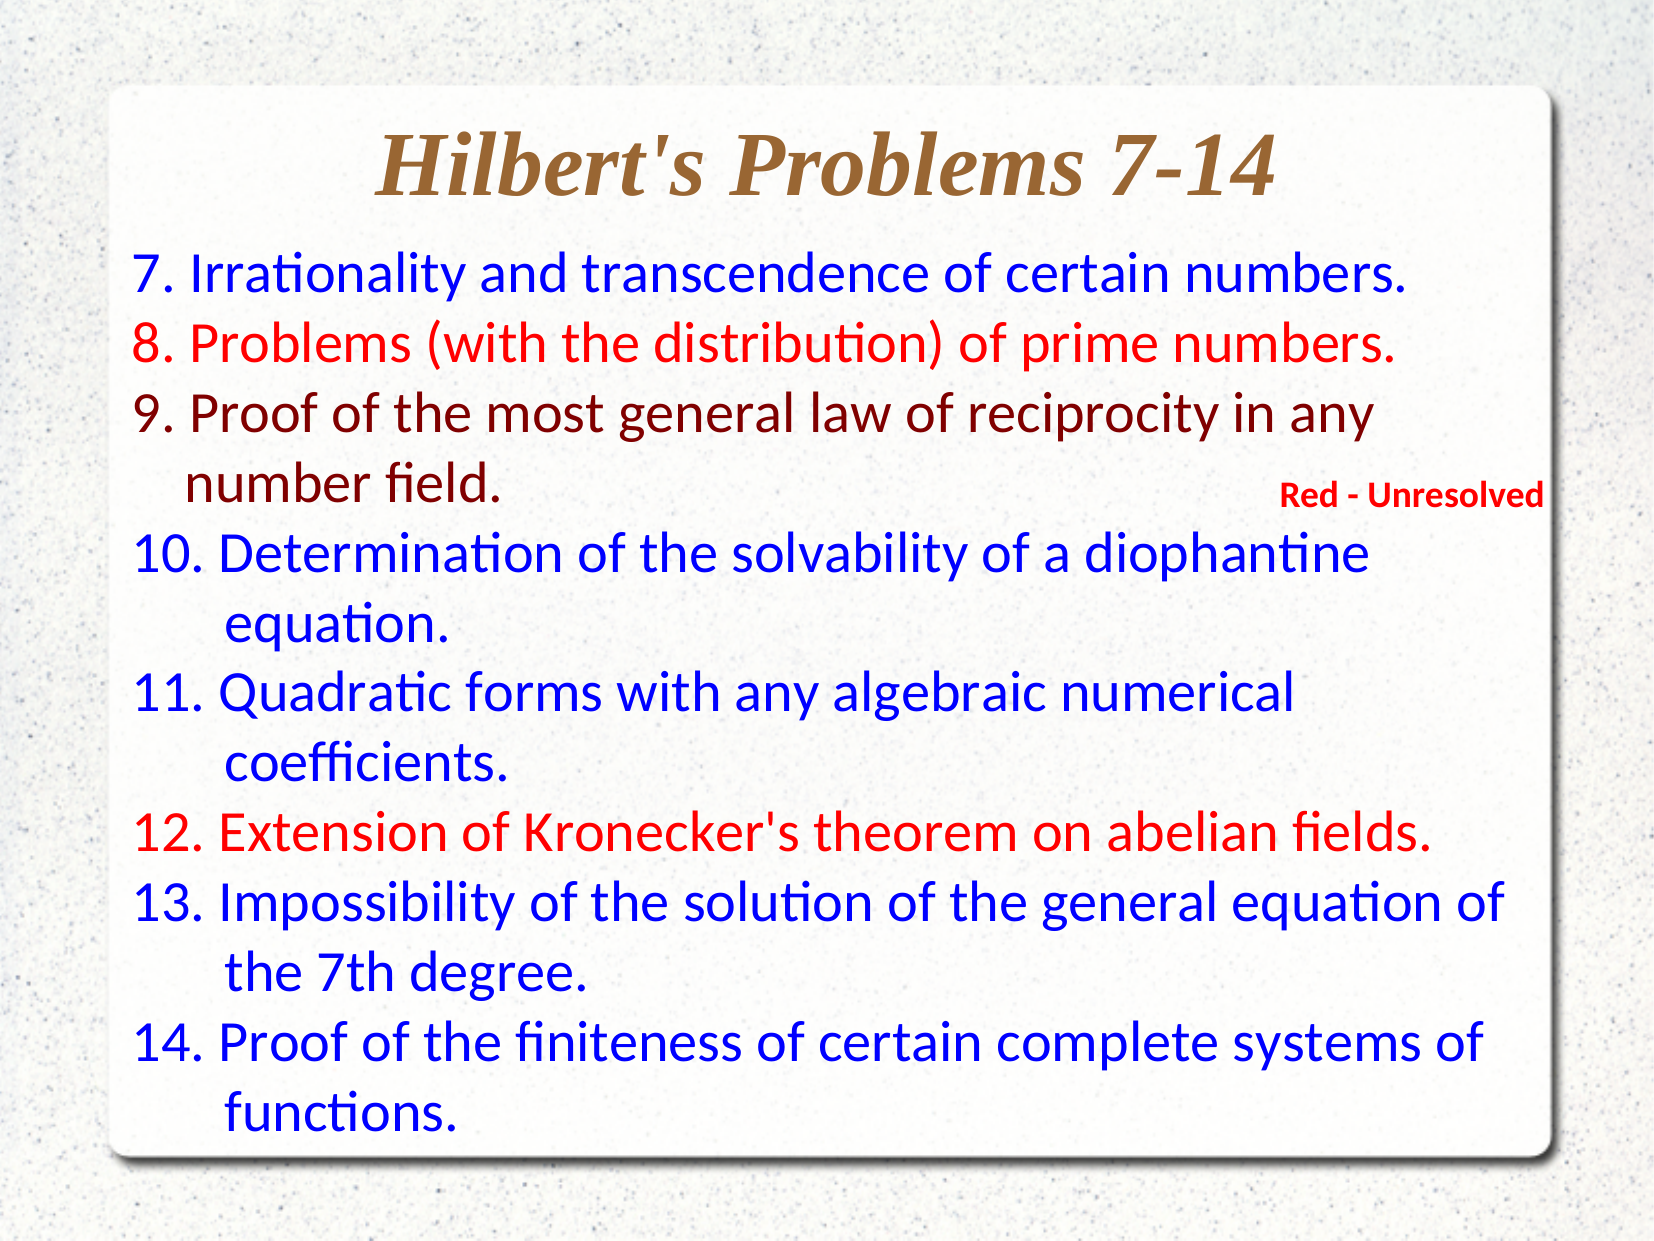

# Hilbert's Problems 7-14
7. Irrationality and transcendence of certain numbers.
8. Problems (with the distribution) of prime numbers.
9. Proof of the most general law of reciprocity in any
 number field.
10. Determination of the solvability of a diophantine
 equation.
11. Quadratic forms with any algebraic numerical
 coefficients.
12. Extension of Kronecker's theorem on abelian fields.
13. Impossibility of the solution of the general equation of
 the 7th degree.
14. Proof of the finiteness of certain complete systems of
 functions.
Red - Unresolved